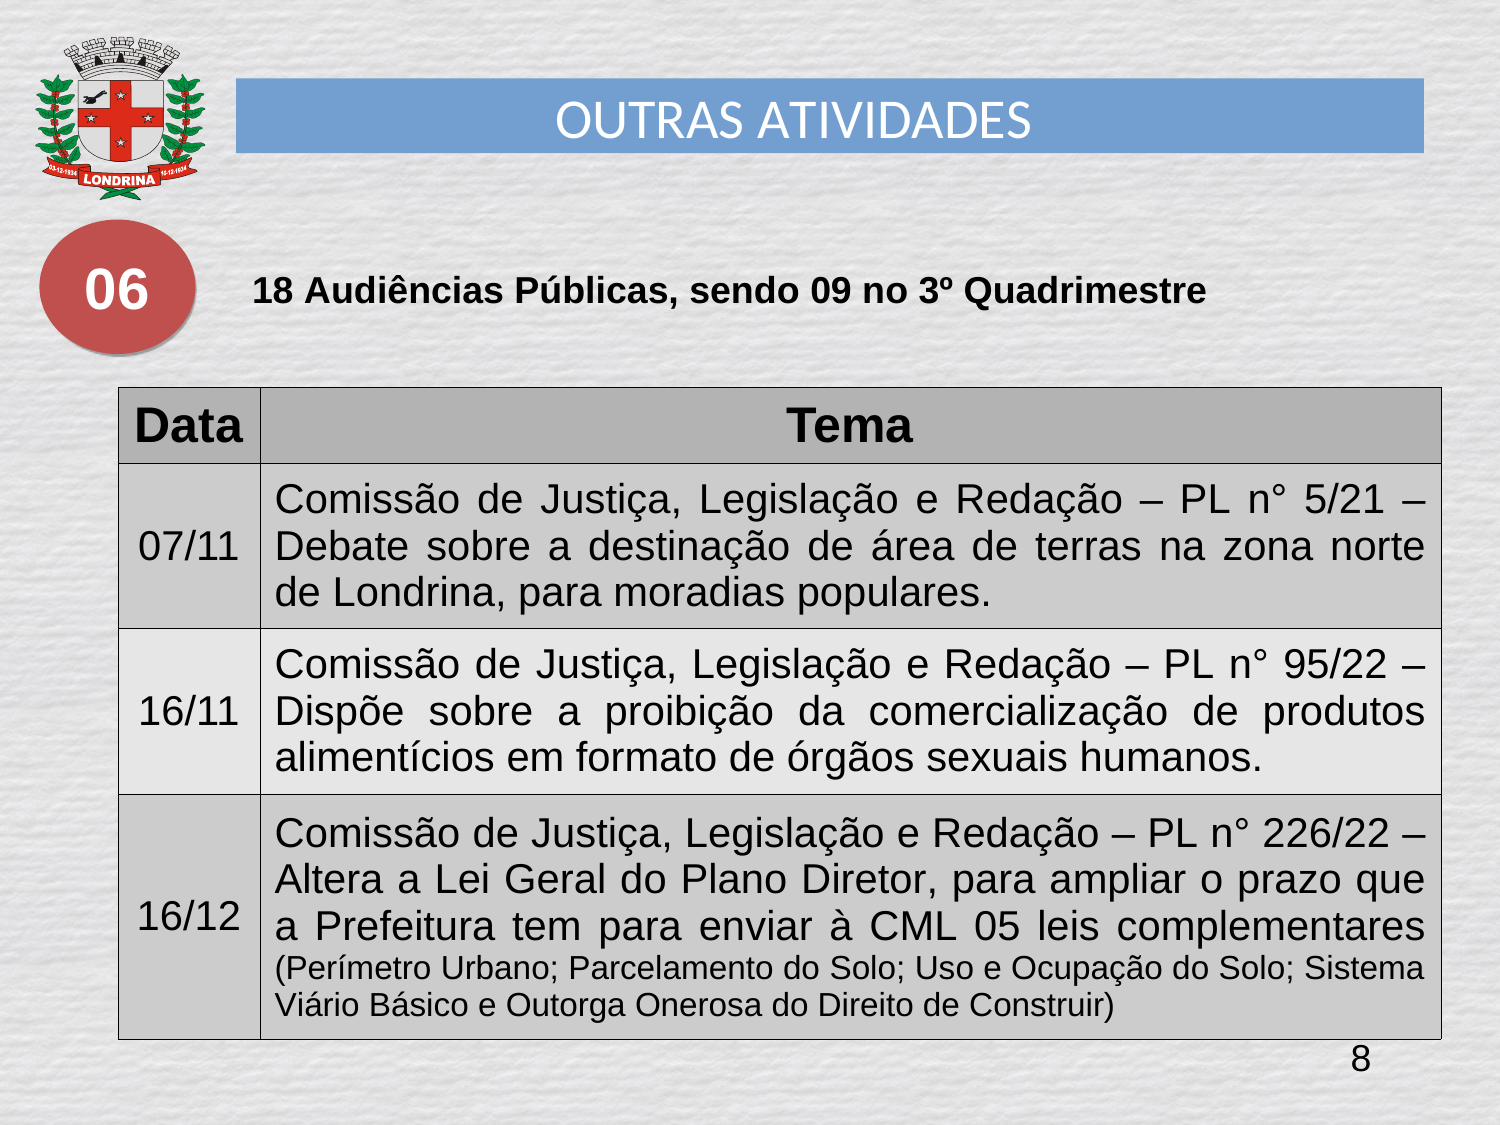

OUTRAS ATIVIDADES
06
18 Audiências Públicas, sendo 09 no 3º Quadrimestre
| Data | Tema |
| --- | --- |
| 07/11 | Comissão de Justiça, Legislação e Redação – PL n° 5/21 – Debate sobre a destinação de área de terras na zona norte de Londrina, para moradias populares. |
| 16/11 | Comissão de Justiça, Legislação e Redação – PL n° 95/22 – Dispõe sobre a proibição da comercialização de produtos alimentícios em formato de órgãos sexuais humanos. |
| 16/12 | Comissão de Justiça, Legislação e Redação – PL n° 226/22 – Altera a Lei Geral do Plano Diretor, para ampliar o prazo que a Prefeitura tem para enviar à CML 05 leis complementares (Perímetro Urbano; Parcelamento do Solo; Uso e Ocupação do Solo; Sistema Viário Básico e Outorga Onerosa do Direito de Construir) |